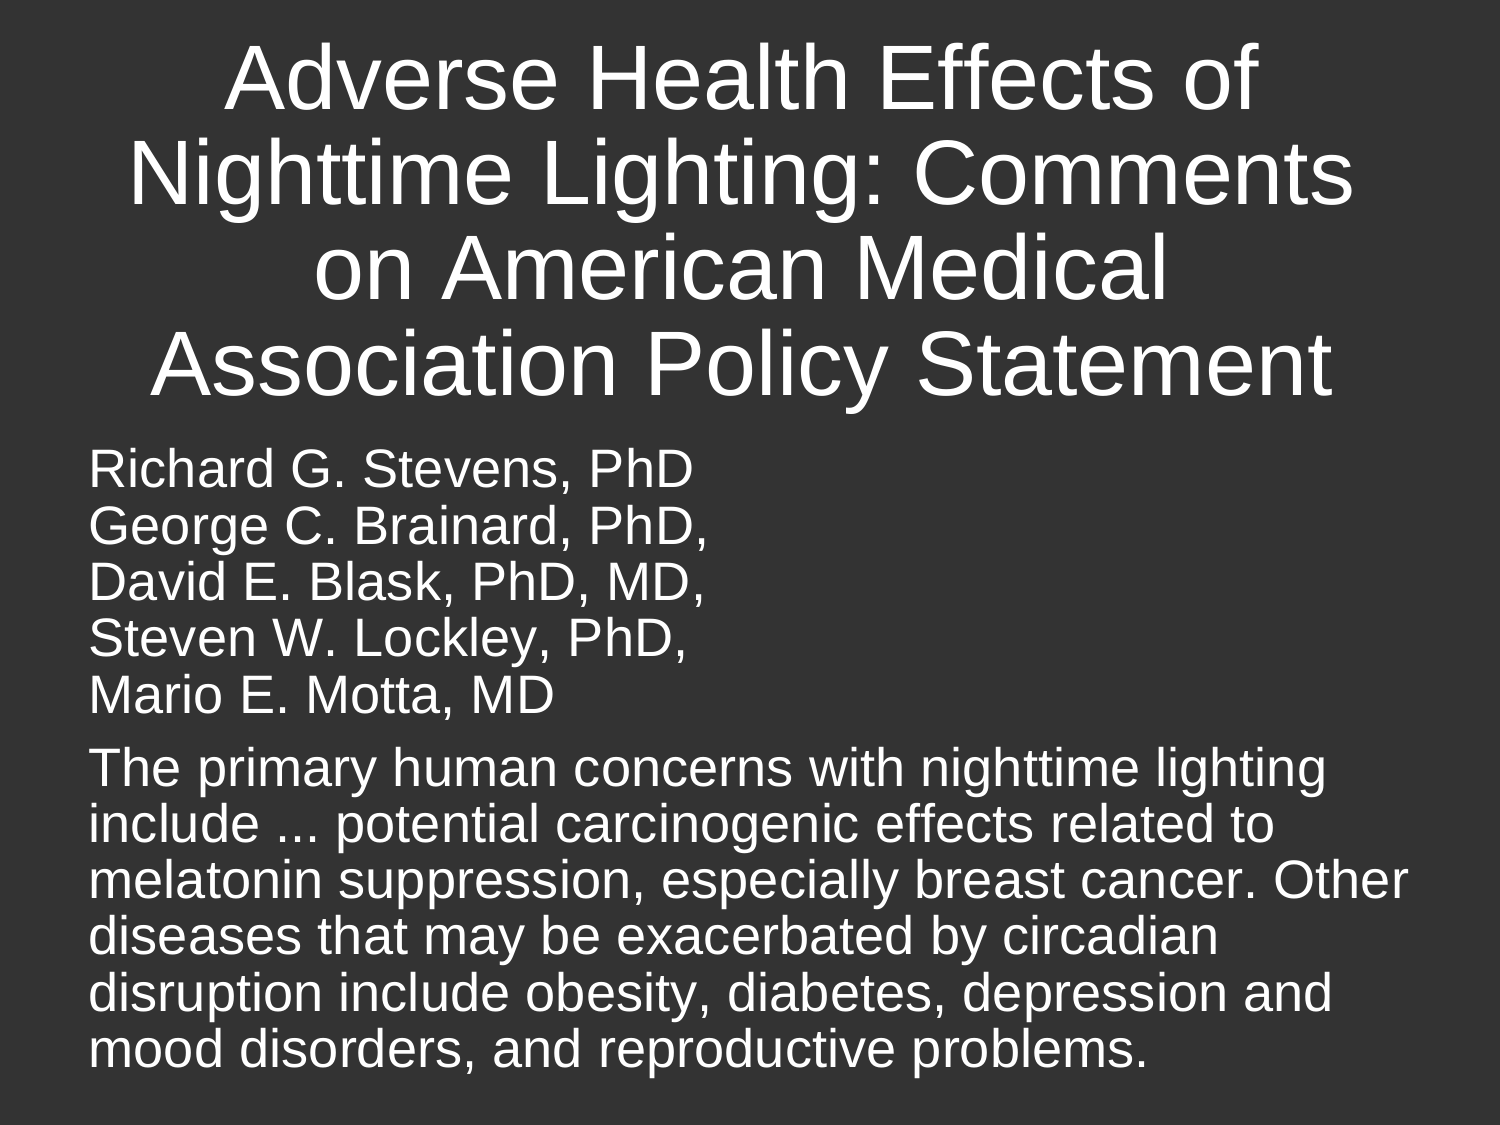

# Adverse Health Effects of Nighttime Lighting: Comments on American Medical Association Policy Statement
Richard G. Stevens, PhD
George C. Brainard, PhD,
David E. Blask, PhD, MD,
Steven W. Lockley, PhD,
Mario E. Motta, MD
The primary human concerns with nighttime lighting include ... potential carcinogenic effects related to melatonin suppression, especially breast cancer. Other diseases that may be exacerbated by circadian disruption include obesity, diabetes, depression and mood disorders, and reproductive problems.